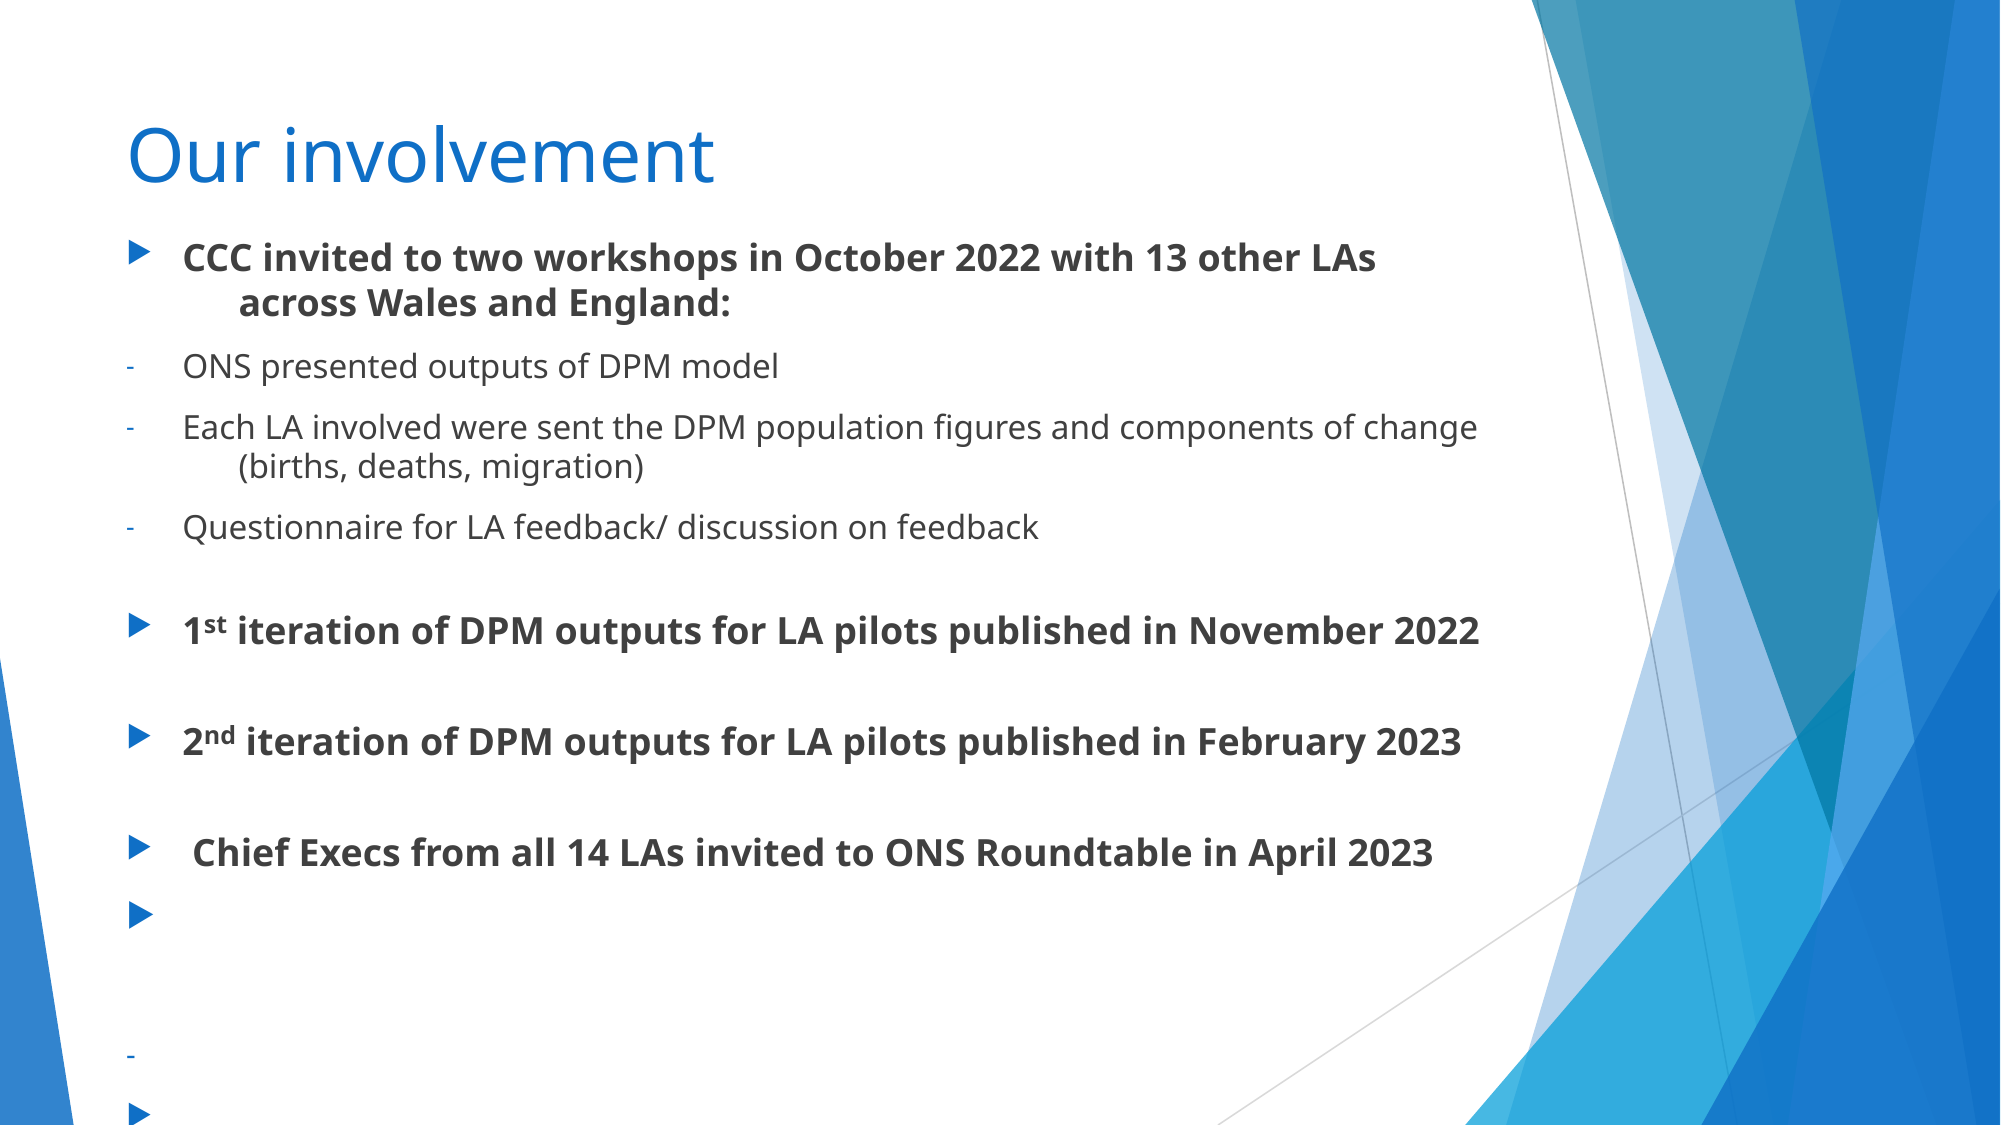

# Our involvement
CCC invited to two workshops in October 2022 with 13 other LAs across Wales and England:
ONS presented outputs of DPM model
Each LA involved were sent the DPM population figures and components of change (births, deaths, migration)
Questionnaire for LA feedback/ discussion on feedback
1st iteration of DPM outputs for LA pilots published in November 2022
2nd iteration of DPM outputs for LA pilots published in February 2023
 Chief Execs from all 14 LAs invited to ONS Roundtable in April 2023